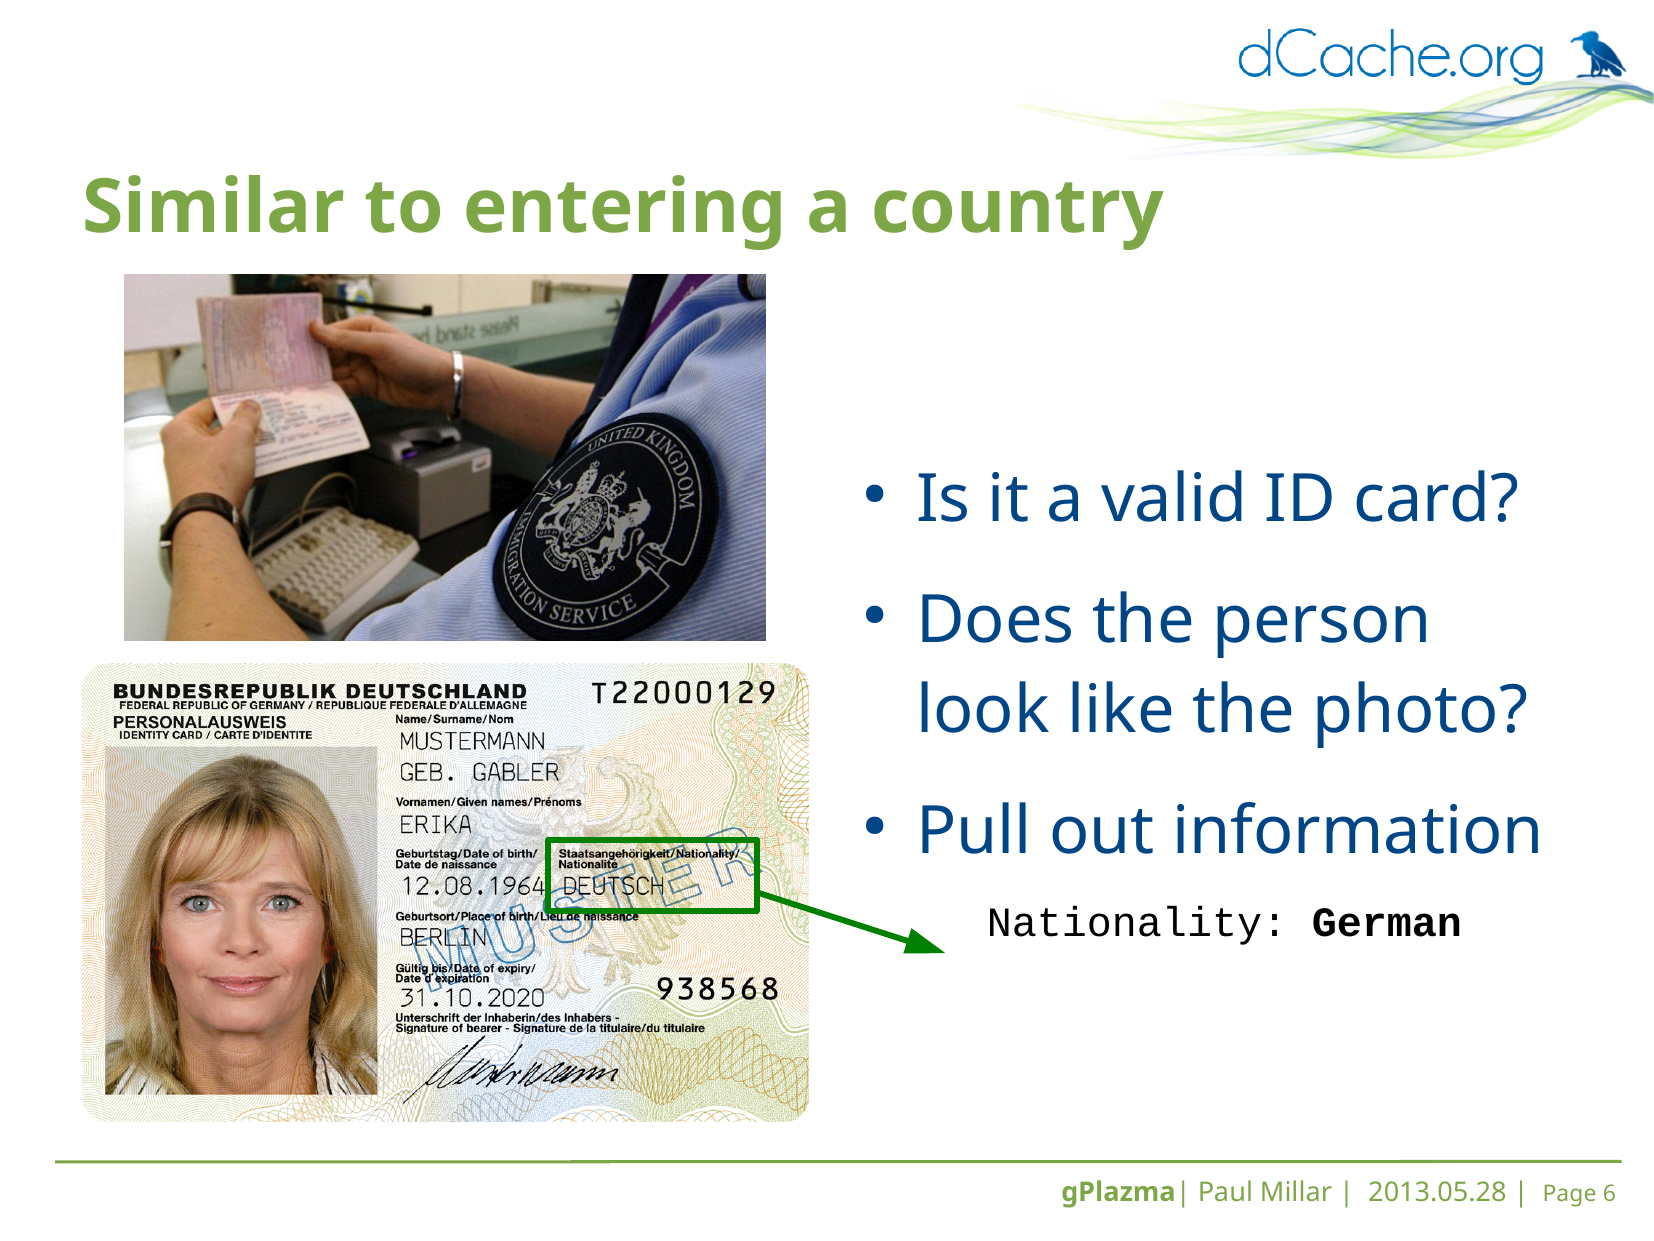

# Similar to entering a country
Is it a valid ID card?
Does the person look like the photo?
Pull out information
Nationality: German
6